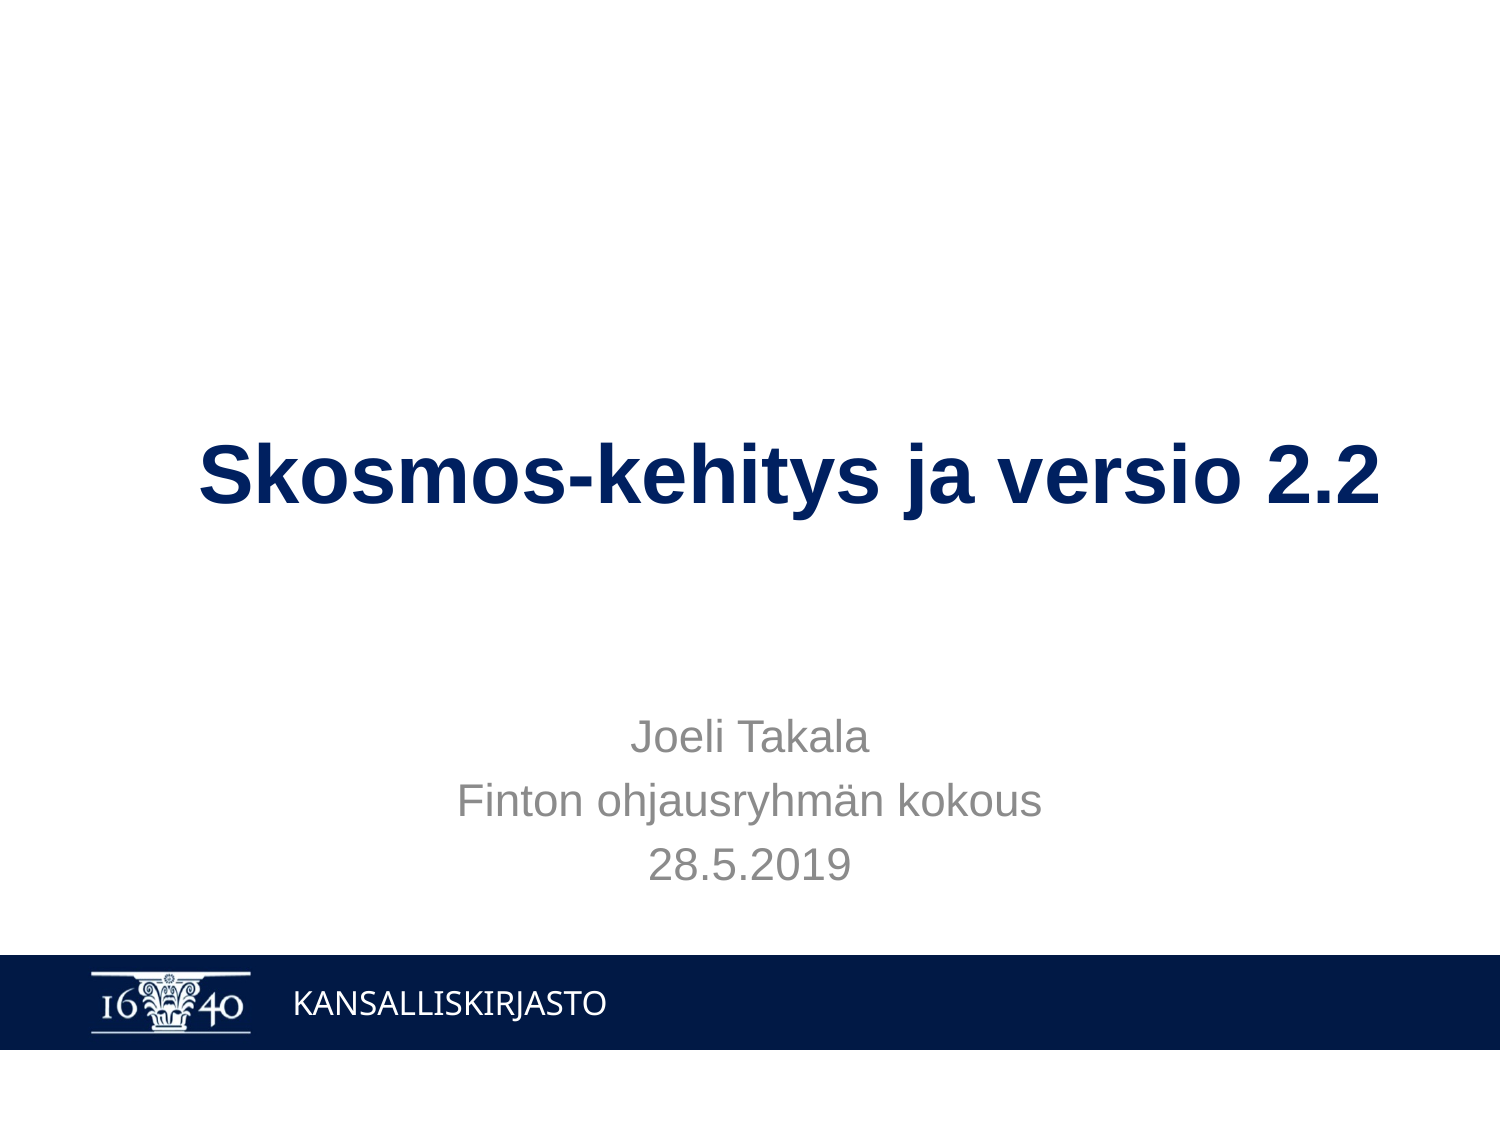

Skosmos-kehitys ja versio 2.2
Joeli Takala
Finton ohjausryhmän kokous
28.5.2019